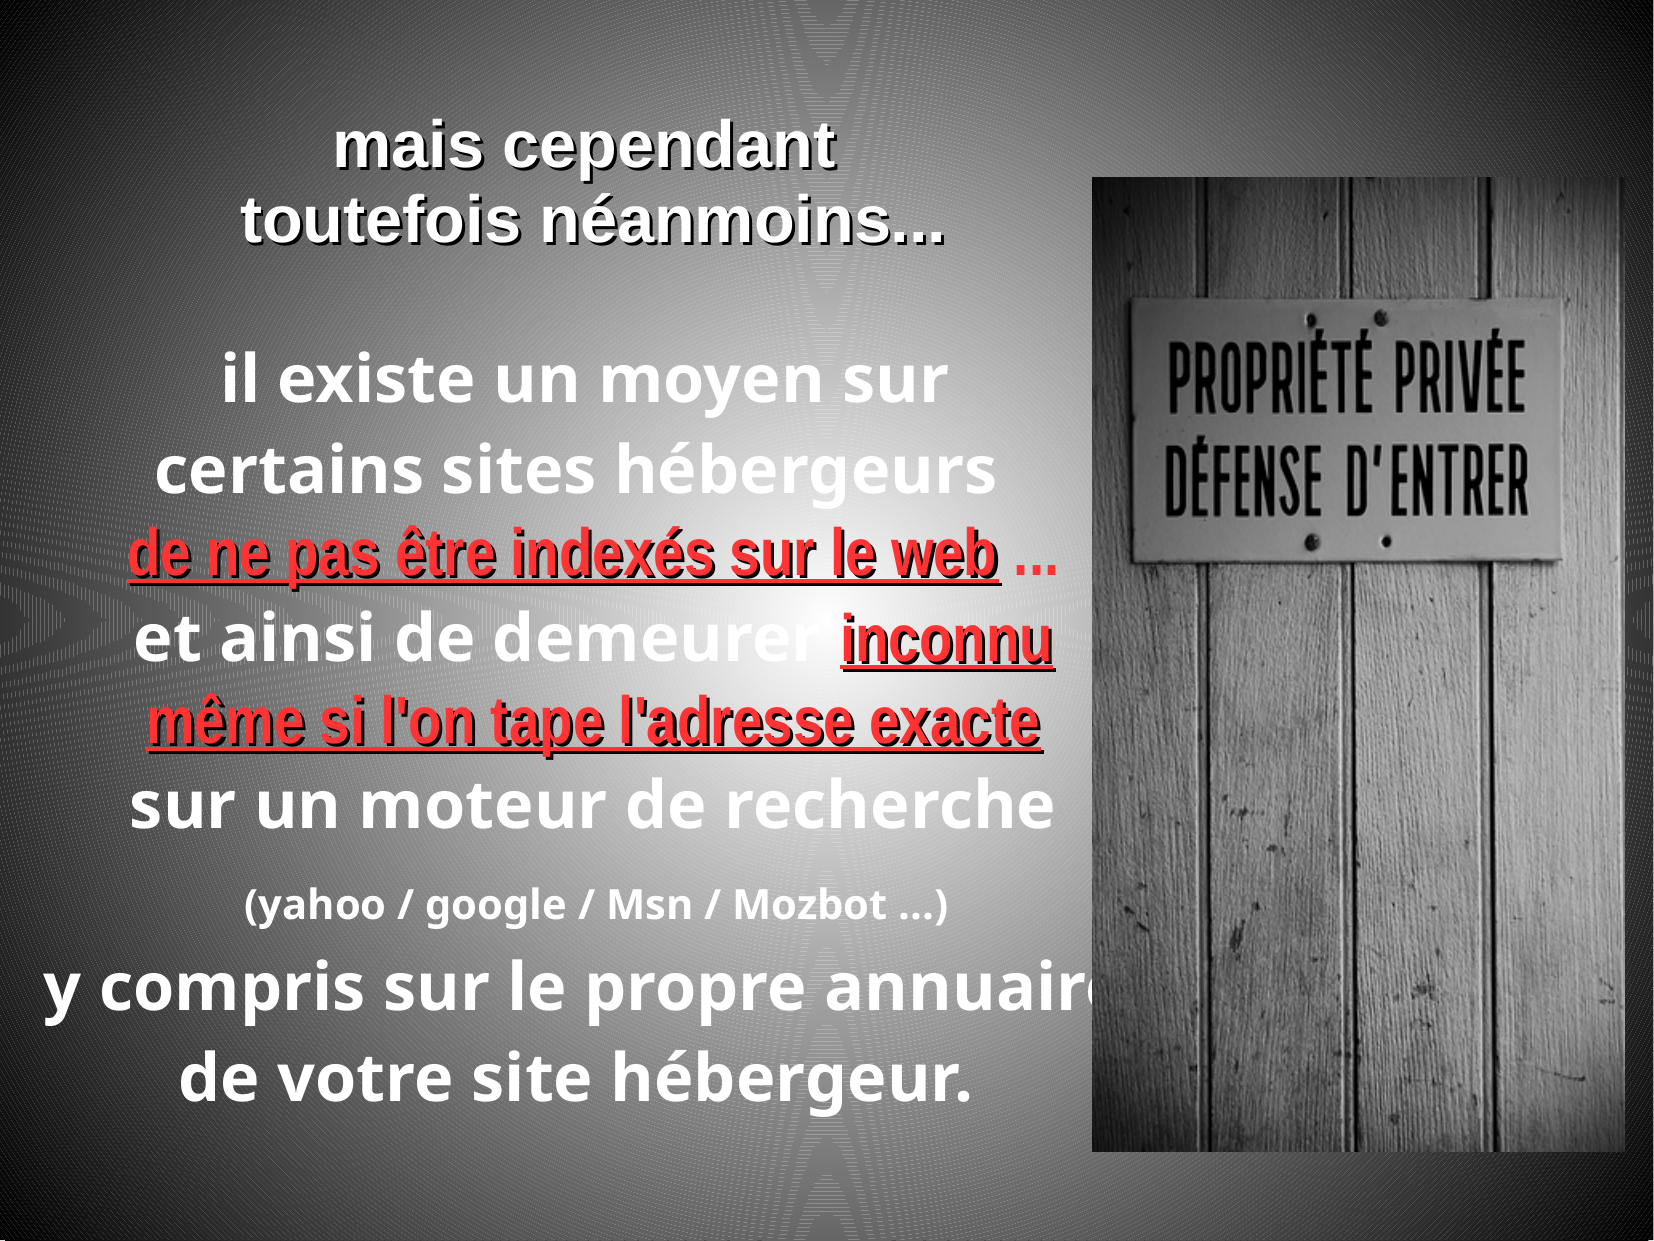

# mais cependant
toutefois néanmoins...
il existe un moyen sur
certains sites hébergeurs
de ne pas être indexés sur le web ...
 et ainsi de demeurer inconnu
même si l'on tape l'adresse exacte
sur un moteur de recherche
 (yahoo / google / Msn / Mozbot ...)
y compris sur le propre annuaire
de votre site hébergeur.